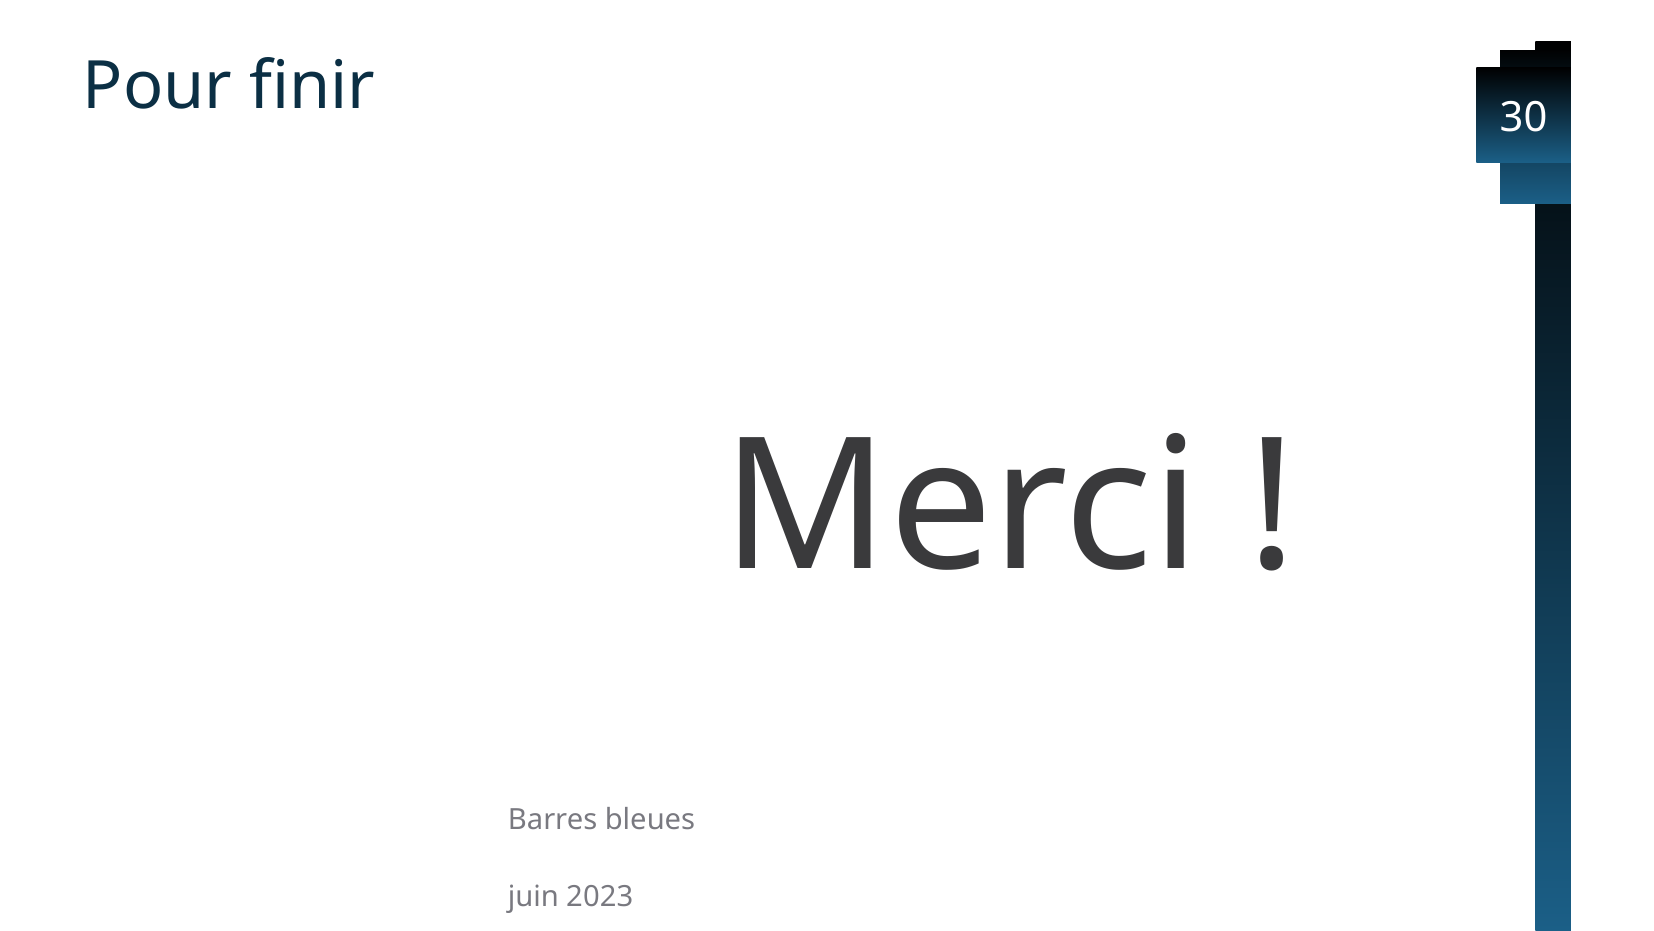

# Pour finir
Merci !
Barres bleues
juin 2023